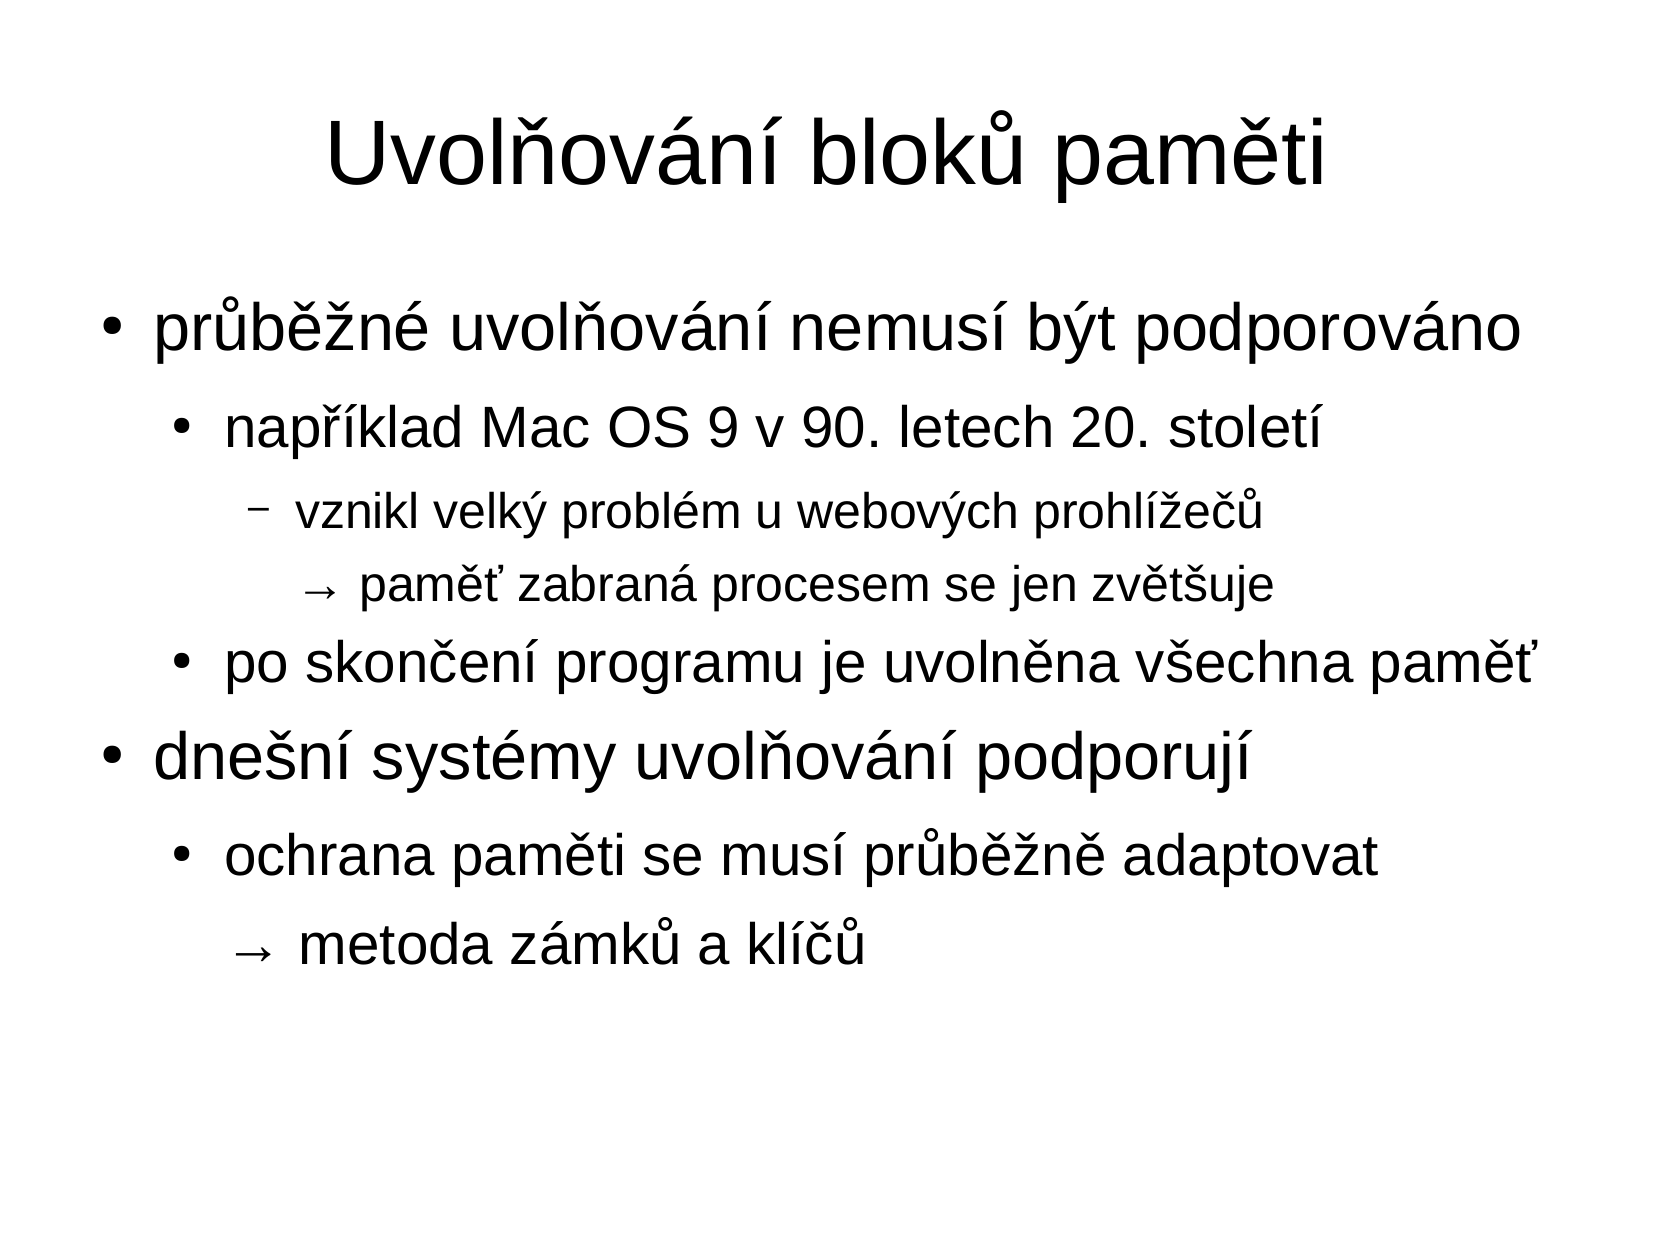

# Uvolňování bloků paměti
průběžné uvolňování nemusí být podporováno
například Mac OS 9 v 90. letech 20. století
vznikl velký problém u webových prohlížečů
→ paměť zabraná procesem se jen zvětšuje
po skončení programu je uvolněna všechna paměť
dnešní systémy uvolňování podporují
ochrana paměti se musí průběžně adaptovat
→ metoda zámků a klíčů